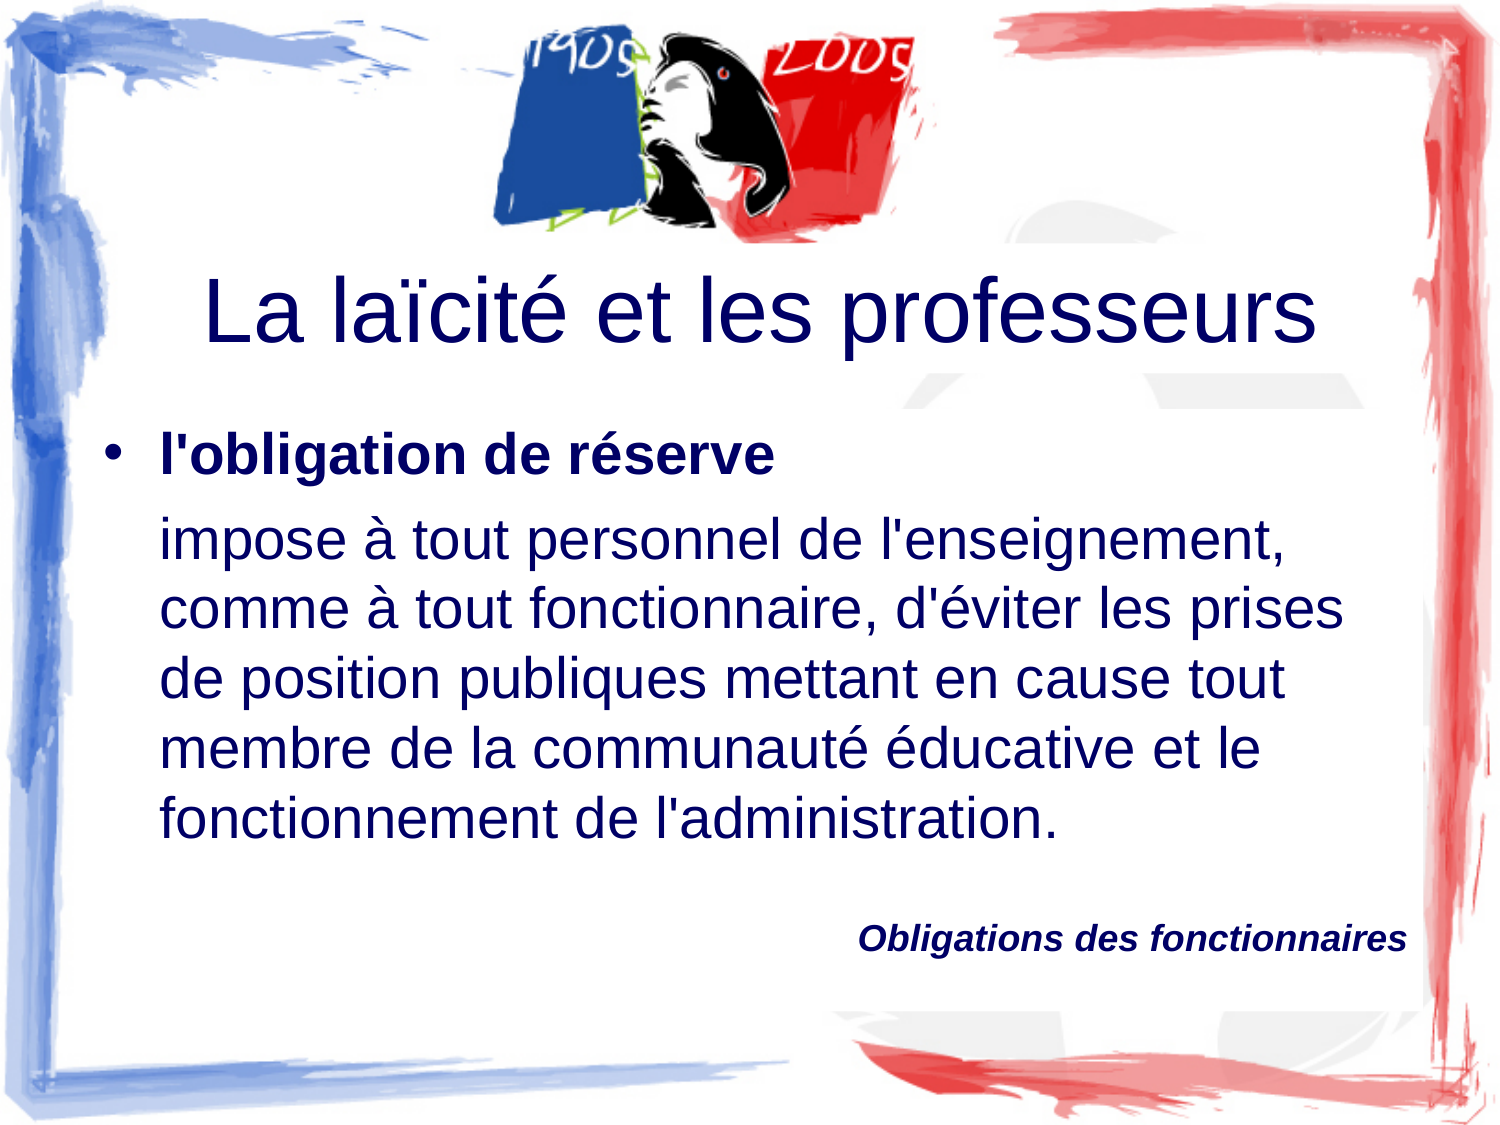

# La laïcité et les professeurs
l'obligation de réserve
	impose à tout personnel de l'enseignement, comme à tout fonctionnaire, d'éviter les prises de position publiques mettant en cause tout membre de la communauté éducative et le fonctionnement de l'administration.
Obligations des fonctionnaires